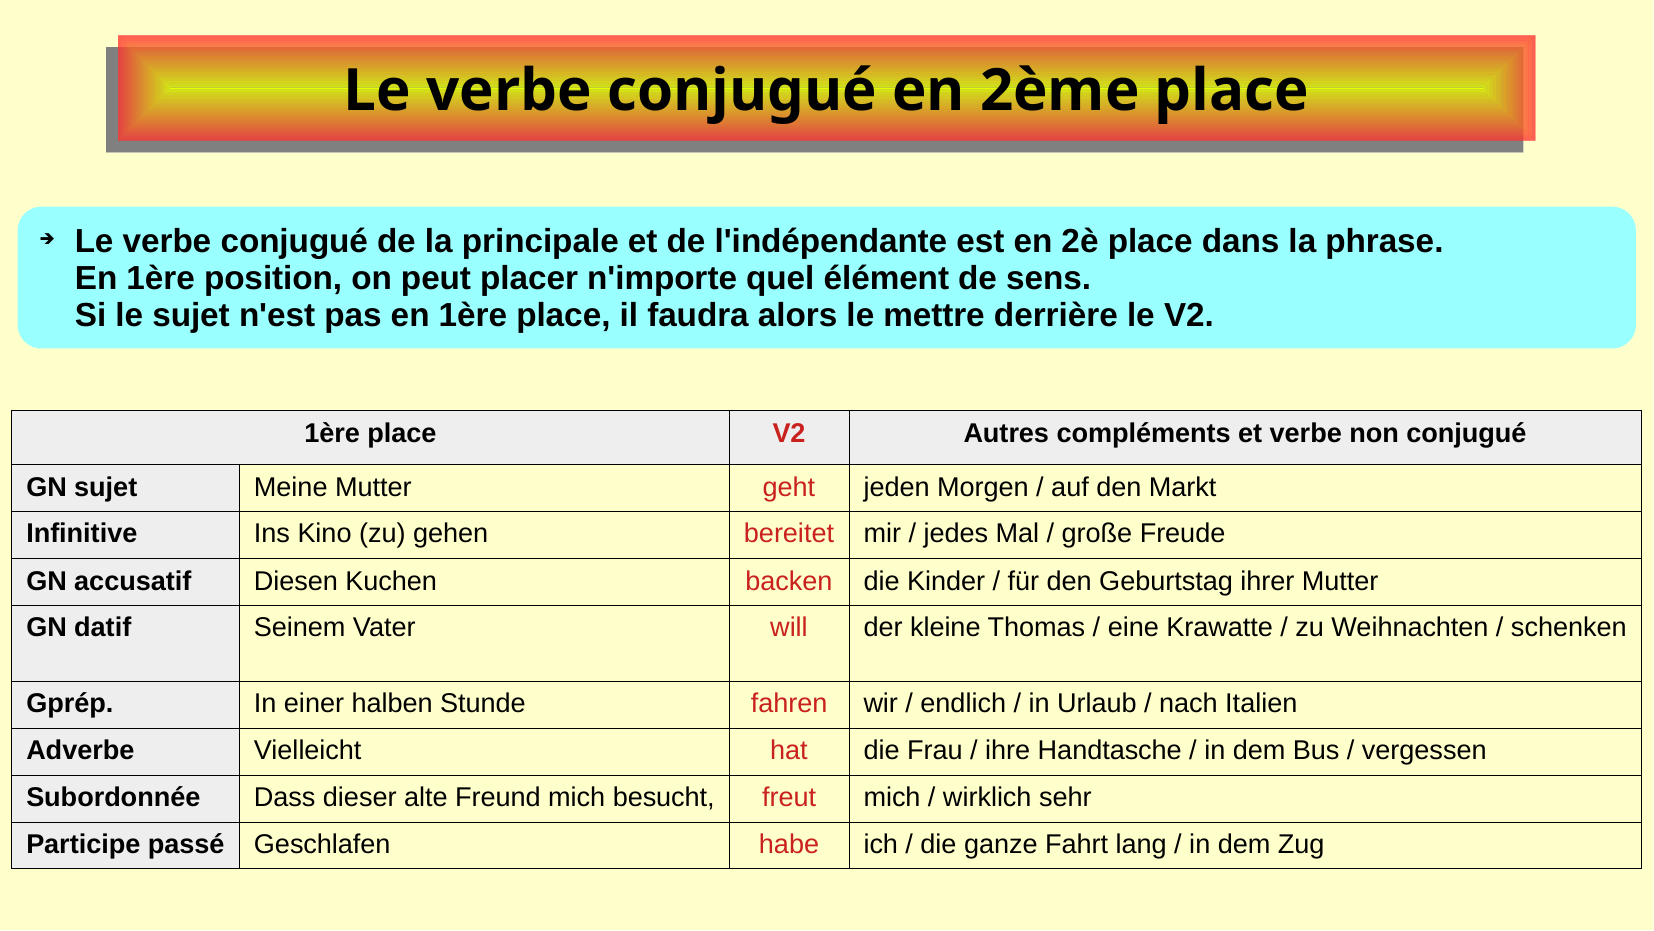

Le verbe conjugué en 2ème place
Le verbe conjugué de la principale et de l'indépendante est en 2è place dans la phrase.
En 1ère position, on peut placer n'importe quel élément de sens.
Si le sujet n'est pas en 1ère place, il faudra alors le mettre derrière le V2.
| 1ère place | | V2 | Autres compléments et verbe non conjugué |
| --- | --- | --- | --- |
| GN sujet | Meine Mutter | geht | jeden Morgen / auf den Markt |
| Infinitive | Ins Kino (zu) gehen | bereitet | mir / jedes Mal / große Freude |
| GN accusatif | Diesen Kuchen | backen | die Kinder / für den Geburtstag ihrer Mutter |
| GN datif | Seinem Vater | will | der kleine Thomas / eine Krawatte / zu Weihnachten / schenken |
| Gprép. | In einer halben Stunde | fahren | wir / endlich / in Urlaub / nach Italien |
| Adverbe | Vielleicht | hat | die Frau / ihre Handtasche / in dem Bus / vergessen |
| Subordonnée | Dass dieser alte Freund mich besucht, | freut | mich / wirklich sehr |
| Participe passé | Geschlafen | habe | ich / die ganze Fahrt lang / in dem Zug |